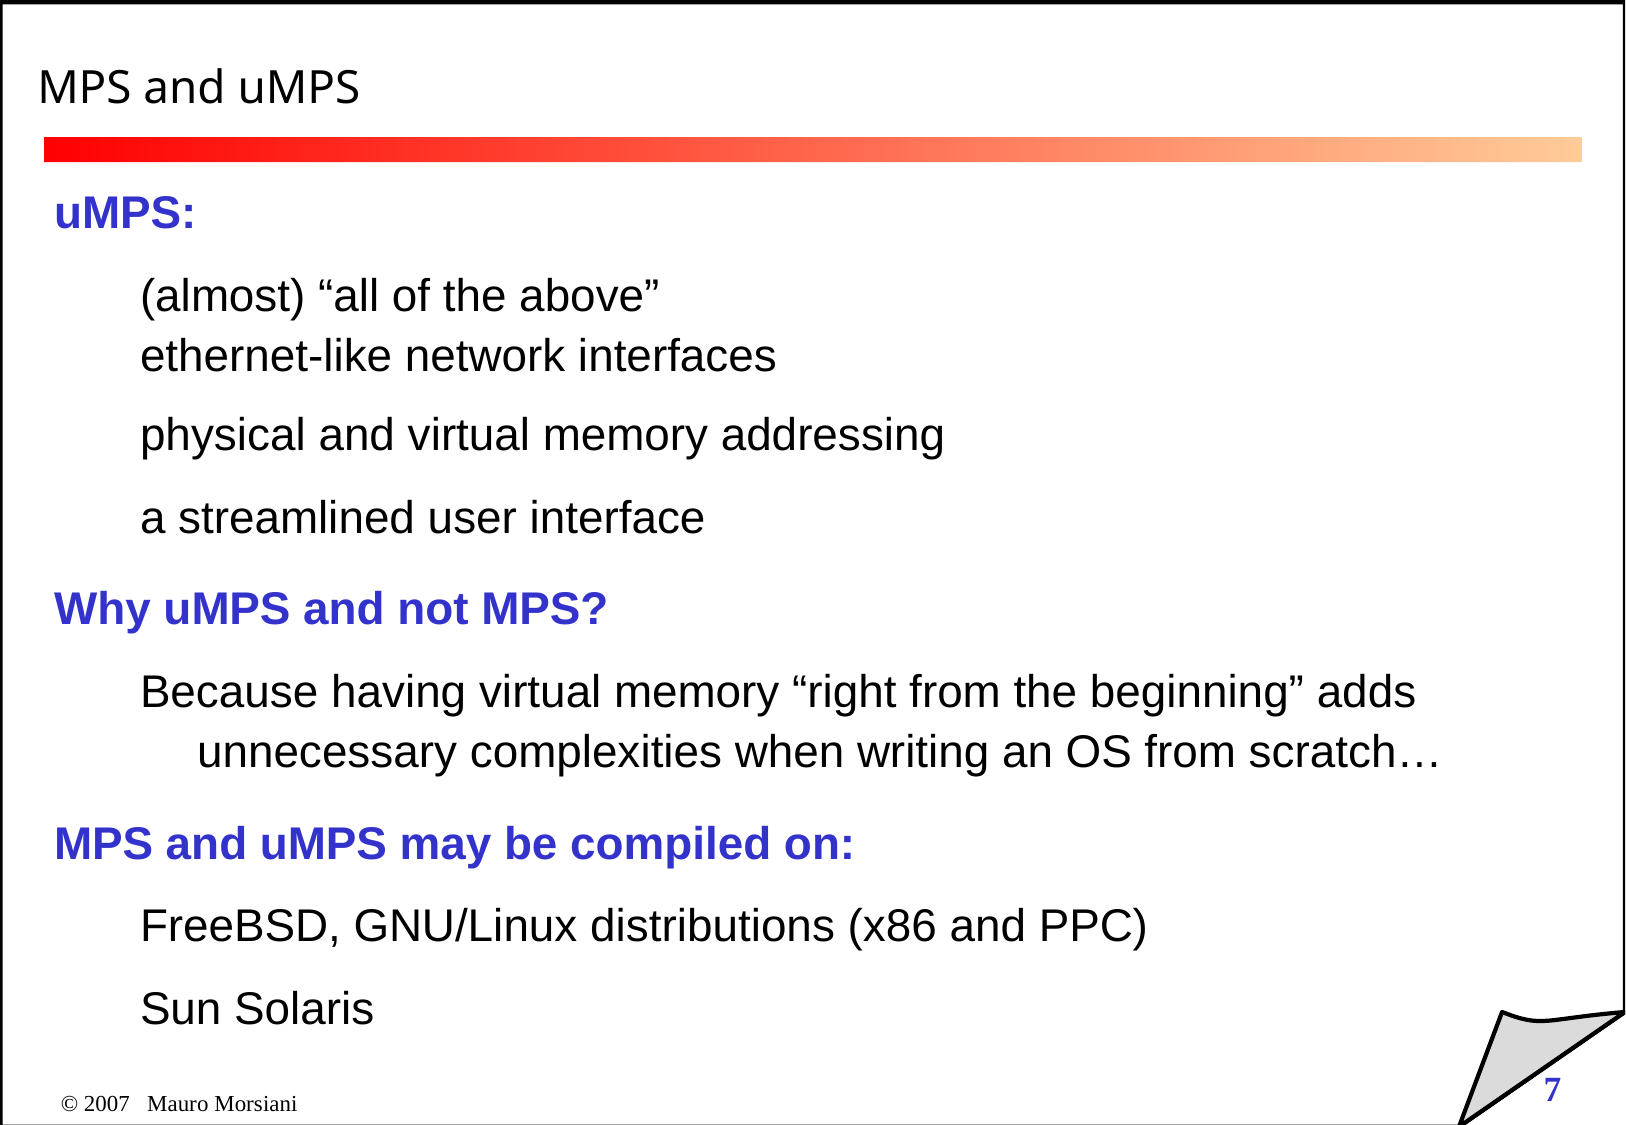

# MPS and uMPS
uMPS:
(almost) “all of the above”
ethernet-like network interfaces
physical and virtual memory addressing
a streamlined user interface
Why uMPS and not MPS?
Because having virtual memory “right from the beginning” adds unnecessary complexities when writing an OS from scratch…
MPS and uMPS may be compiled on:
FreeBSD, GNU/Linux distributions (x86 and PPC)
Sun Solaris